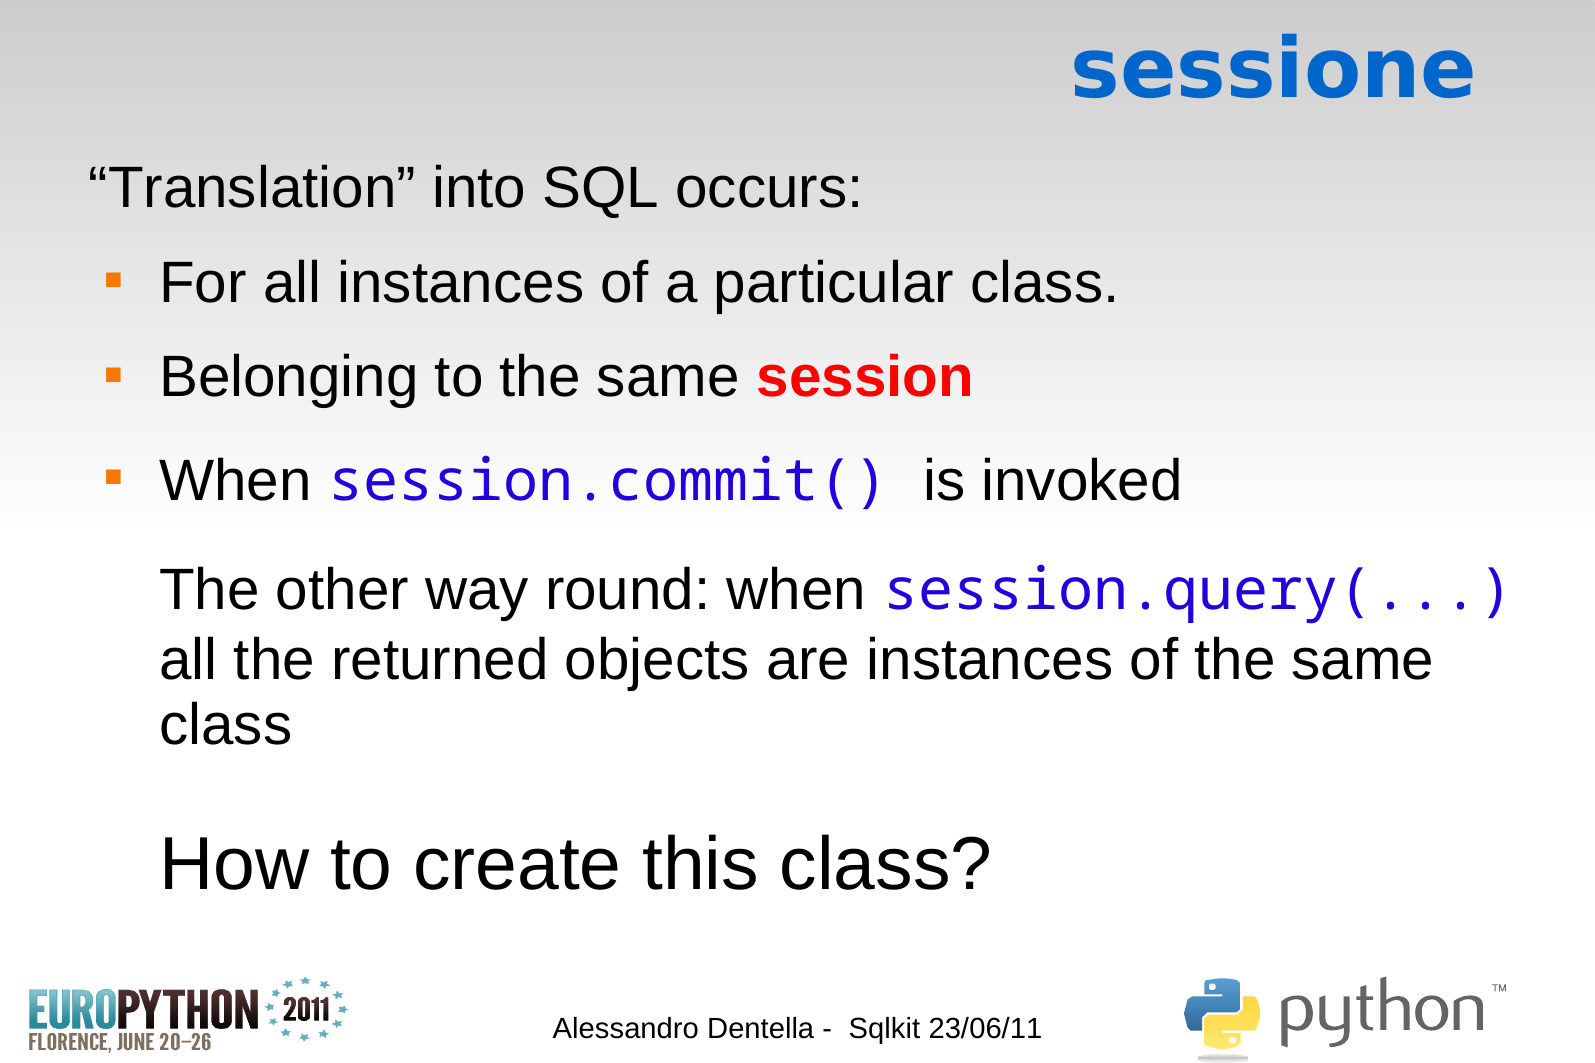

sessione
# “Translation” into SQL occurs:
For all instances of a particular class.
Belonging to the same session
When session.commit() is invoked
The other way round: when session.query(...) all the returned objects are instances of the same class
How to create this class?